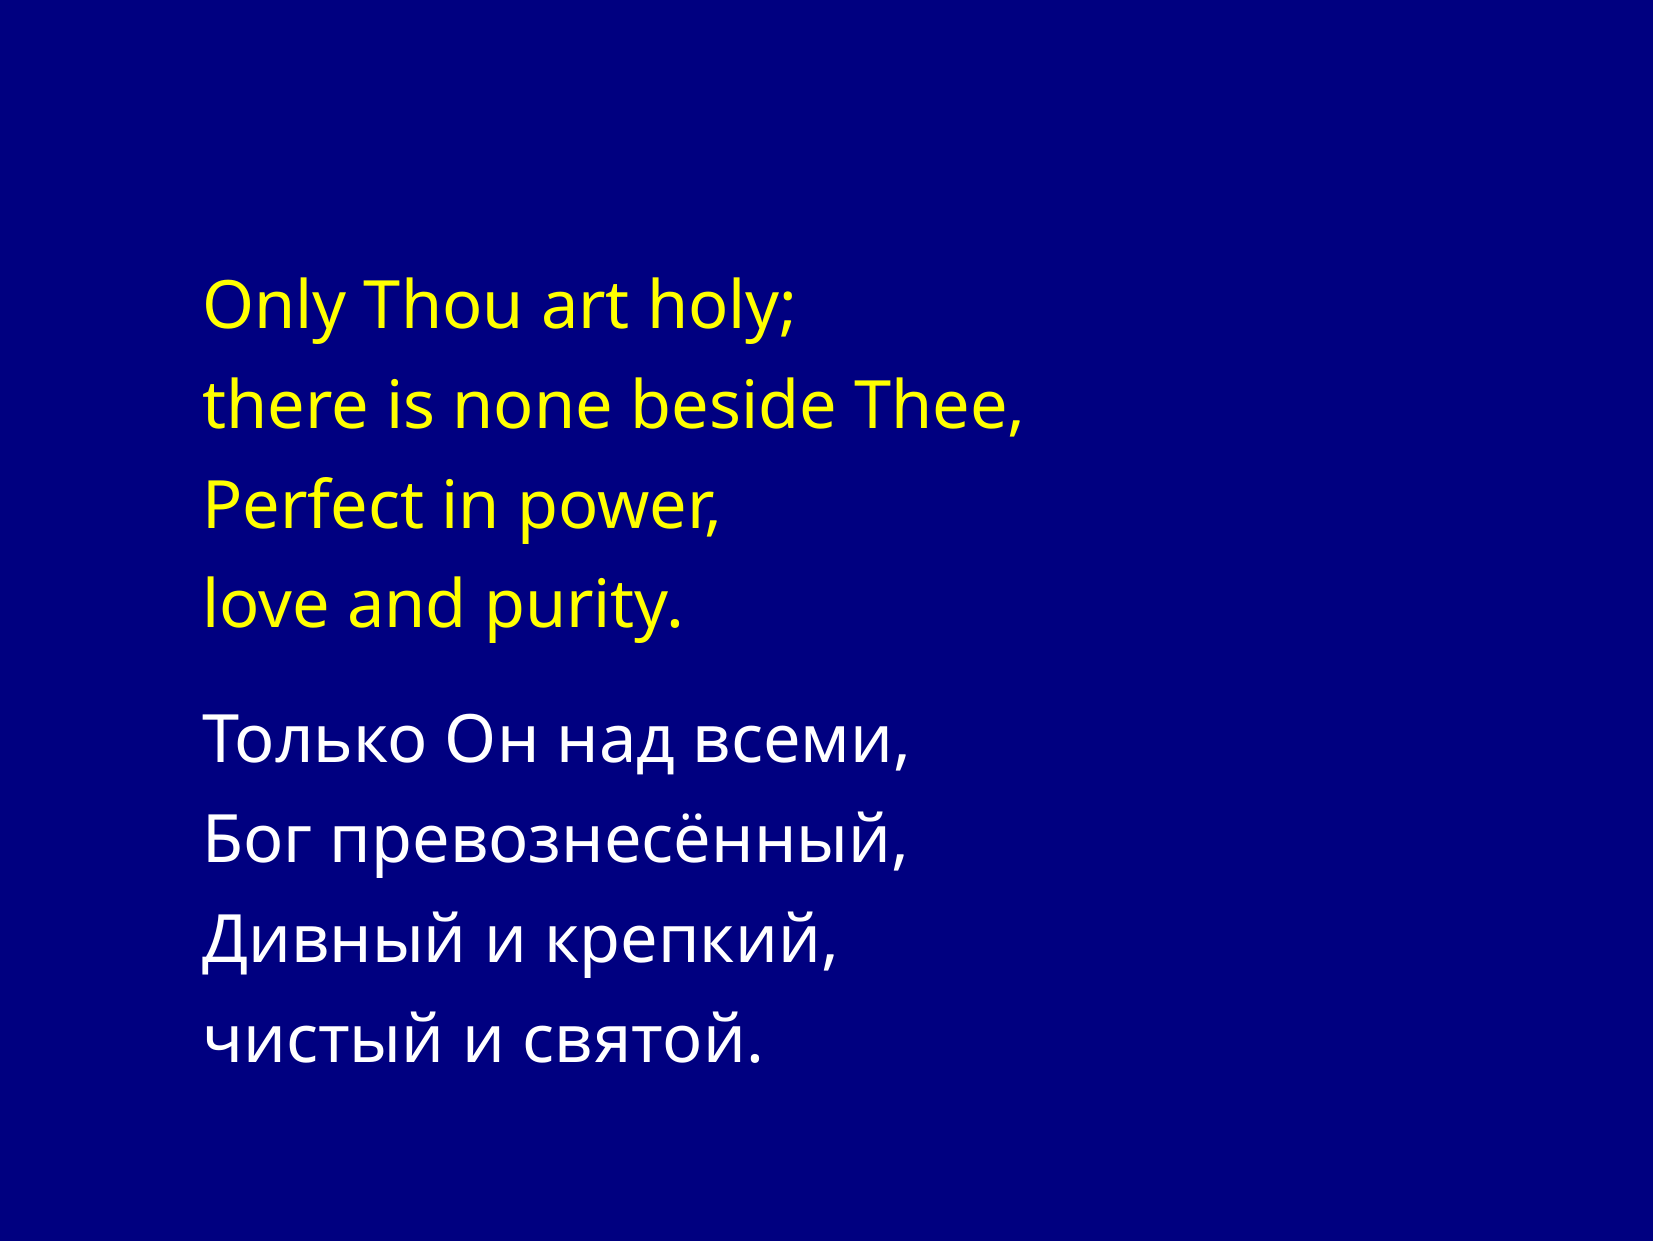

Only Thou art holy;
	there is none beside Thee,
	Perfect in power,
	love and purity.
	Только Он над всеми,
	Бог превознесённый,
	Дивный и крепкий,
	чистый и святой.